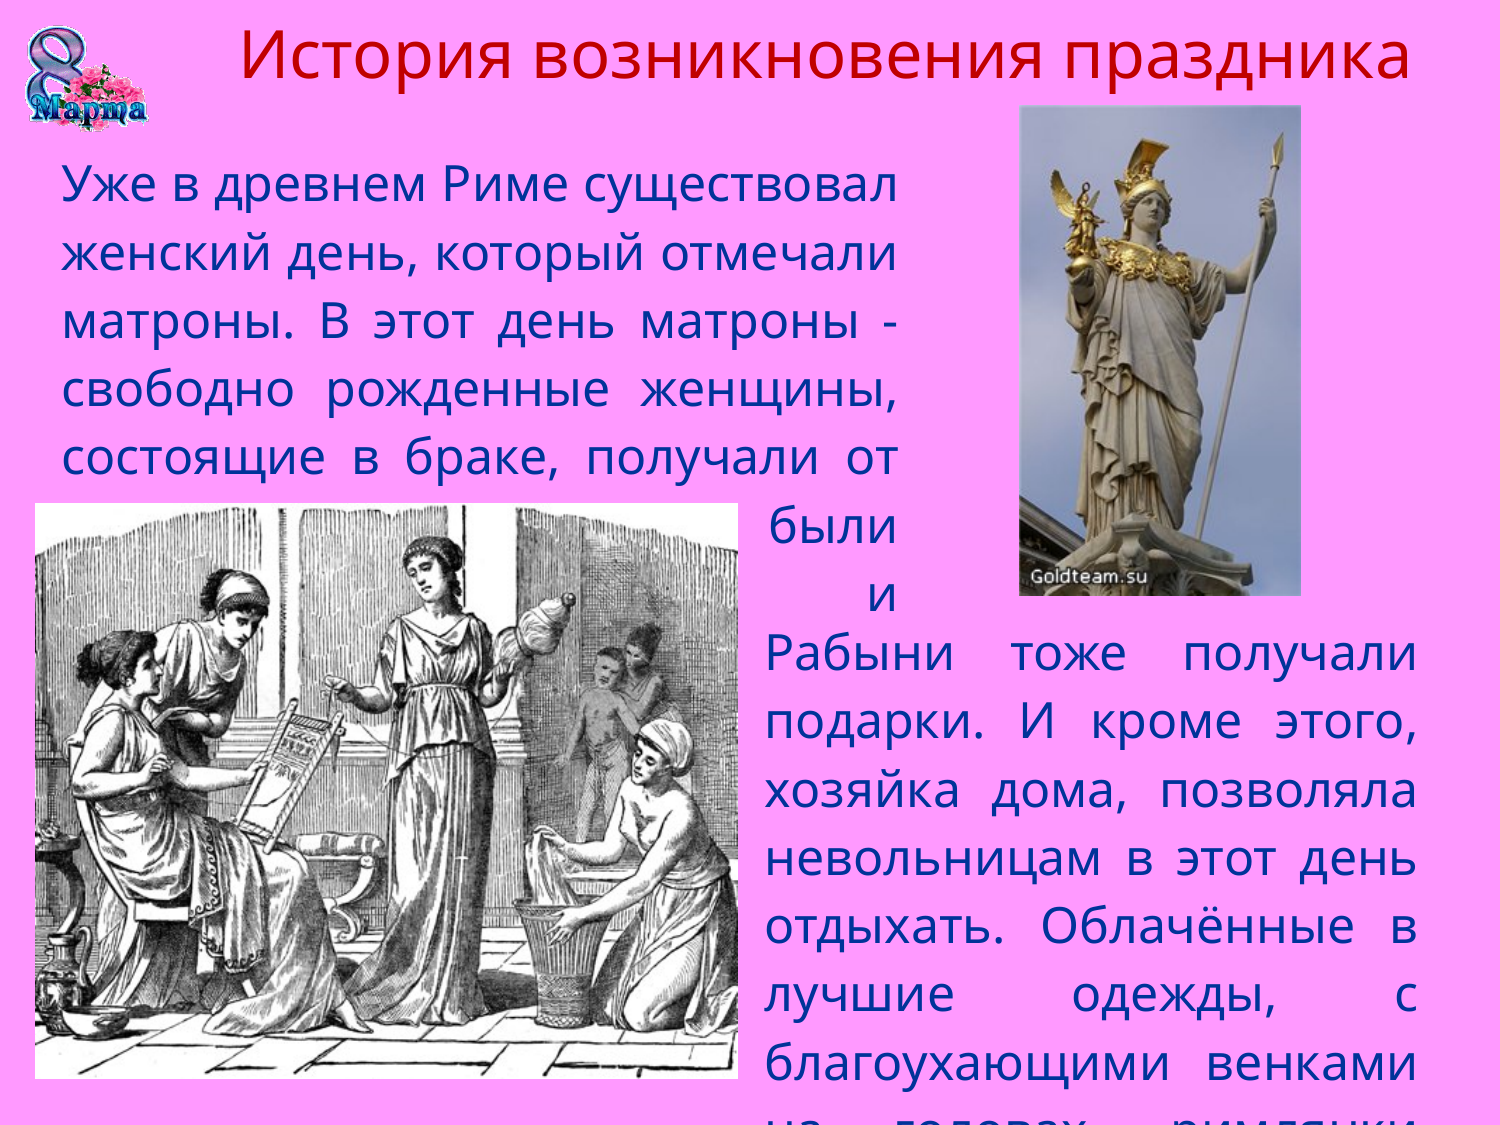

История возникновения праздника
Уже в древнем Риме существовал женский день, который отмечали матроны. В этот день матроны - свободно рожденные женщины, состоящие в браке, получали от своих мужей подарки, были окружены любовью и вниманием
Рабыни тоже получали подарки. И кроме этого, хозяйка дома, позволяла невольницам в этот день отдыхать. Облачённые в лучшие одежды, с благоухающими венками на головах, римлянки приходили в храм богини Весты - хранительницы домашнего очага